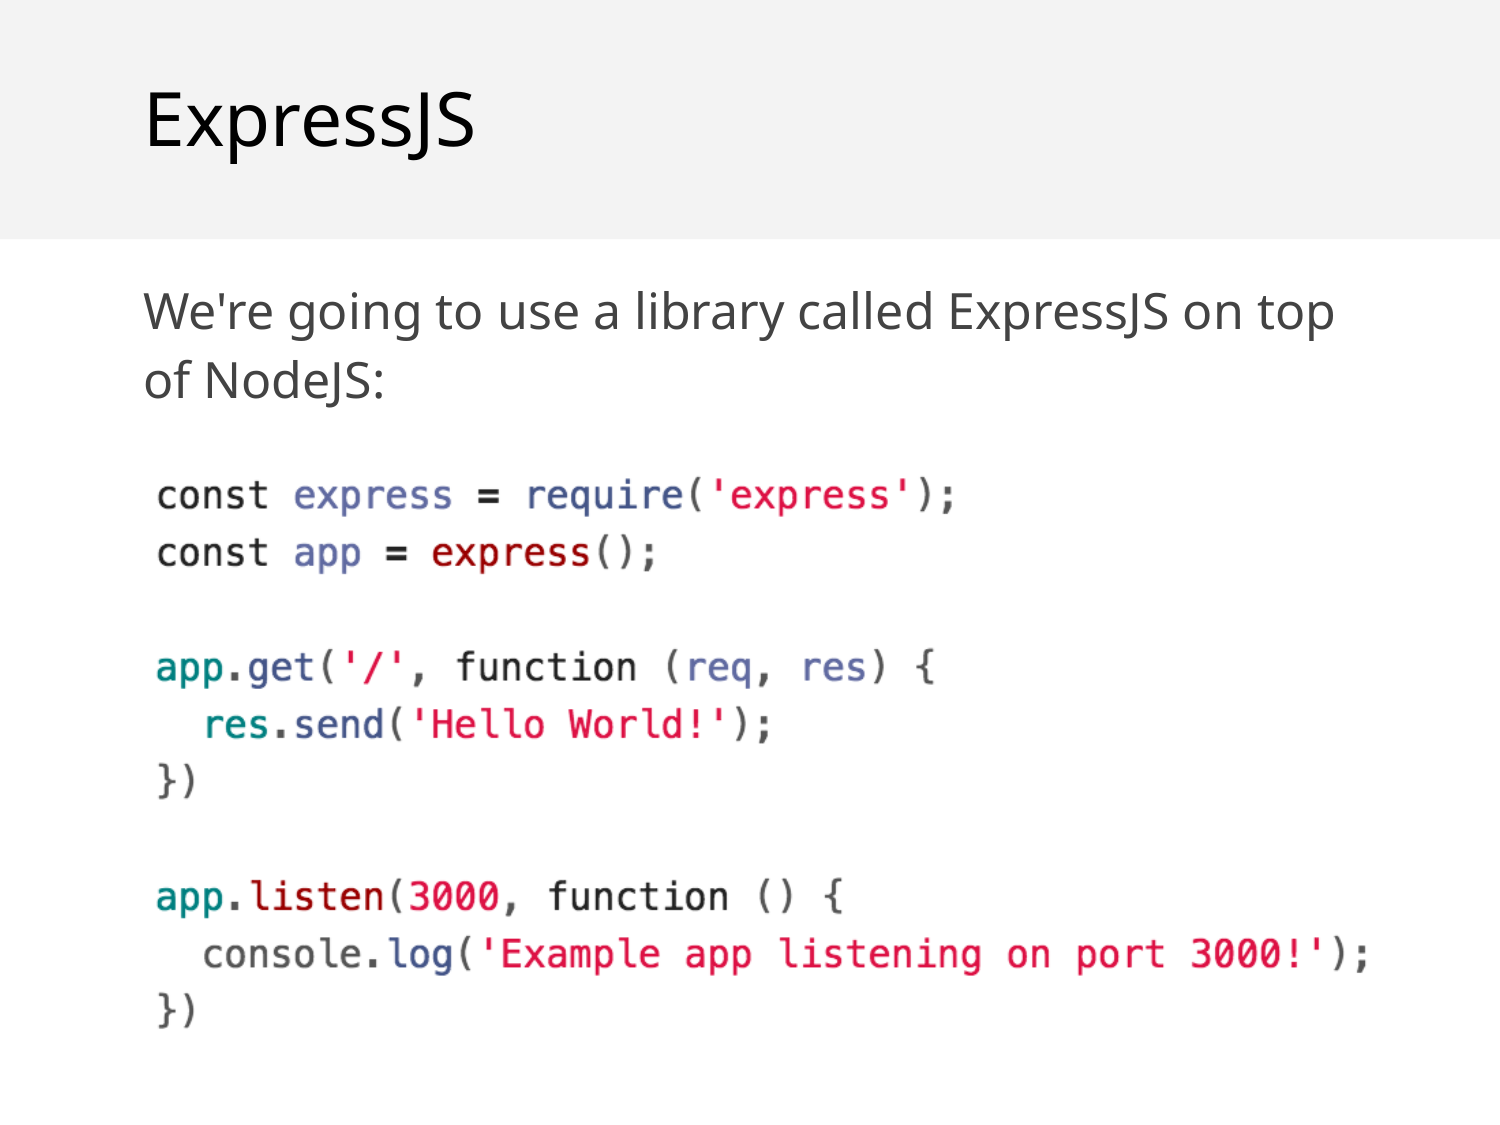

# ExpressJS
We're going to use a library called ExpressJS on top of NodeJS: